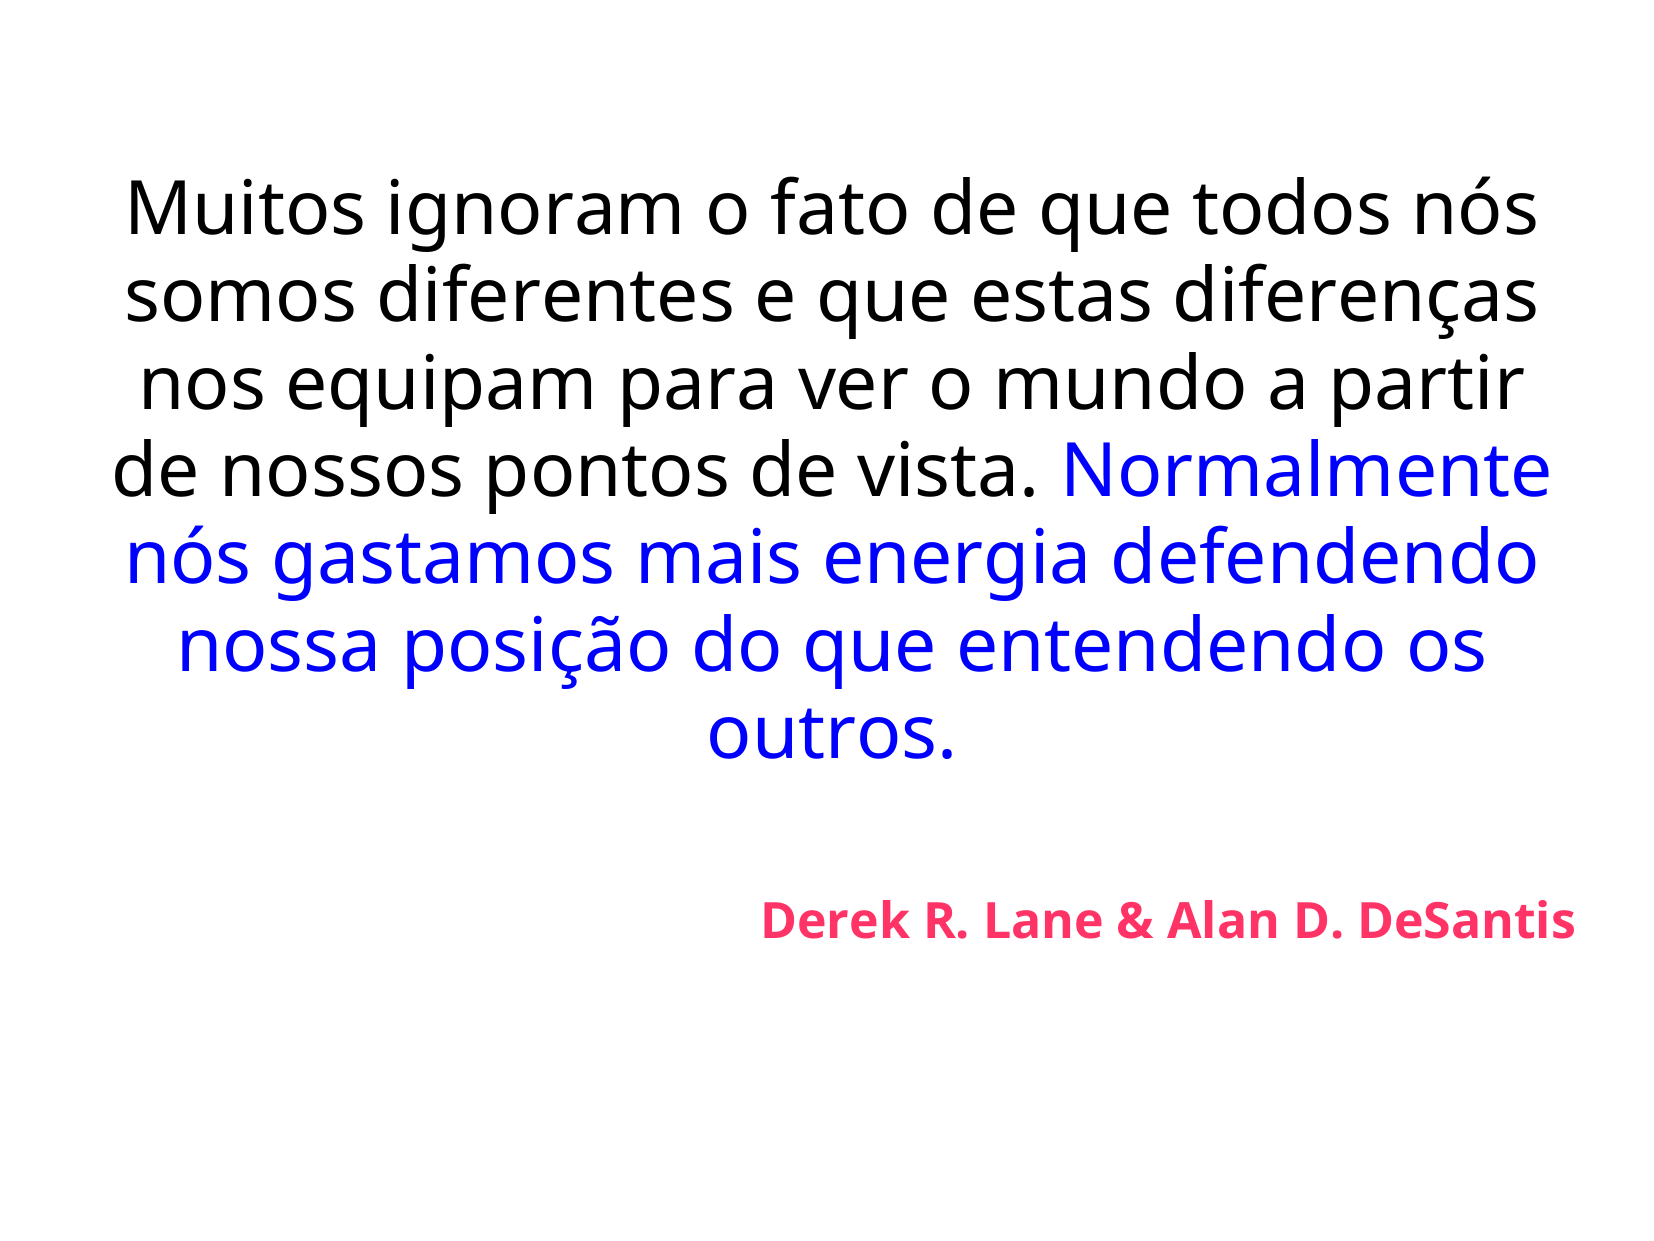

Muitos ignoram o fato de que todos nós somos diferentes e que estas diferenças nos equipam para ver o mundo a partir de nossos pontos de vista. Normalmente nós gastamos mais energia defendendo nossa posição do que entendendo os outros.
Derek R. Lane & Alan D. DeSantis